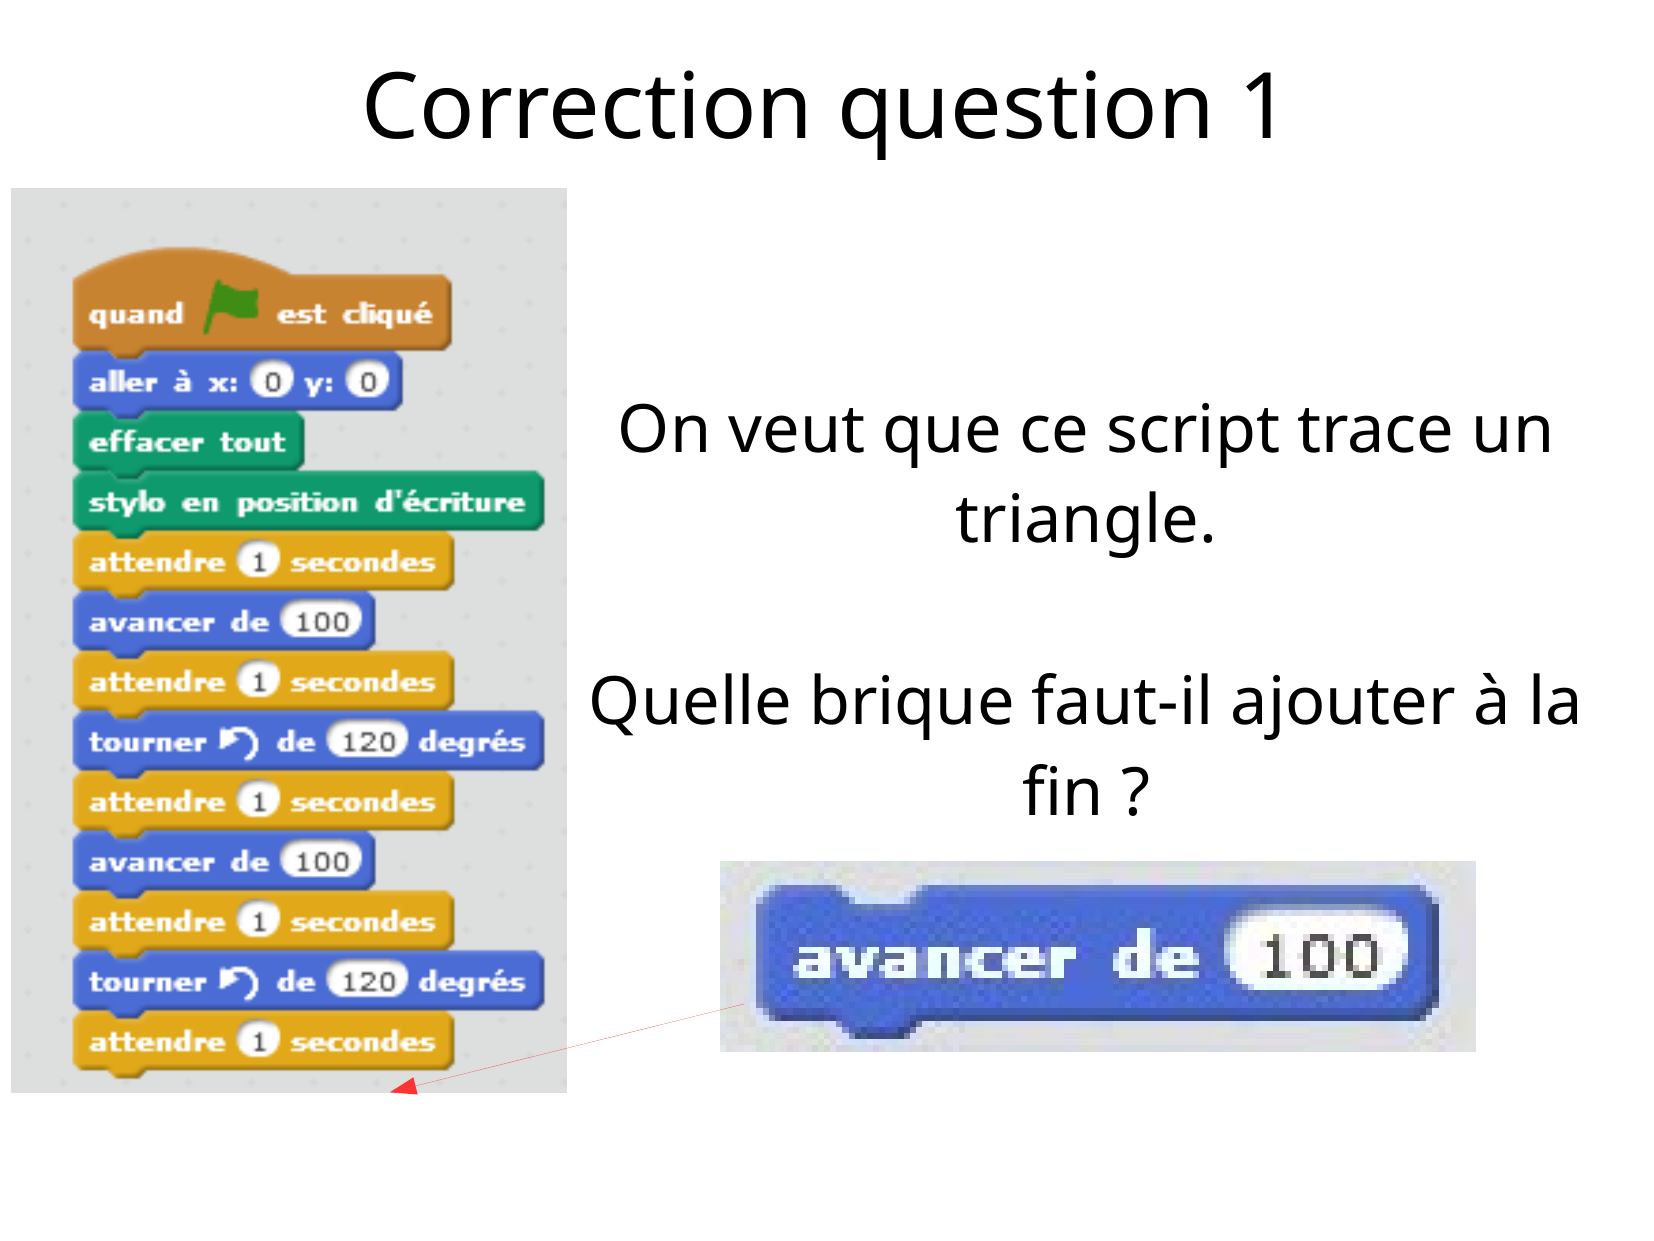

# Correction question 1
On veut que ce script trace un triangle.
Quelle brique faut-il ajouter à la fin ?